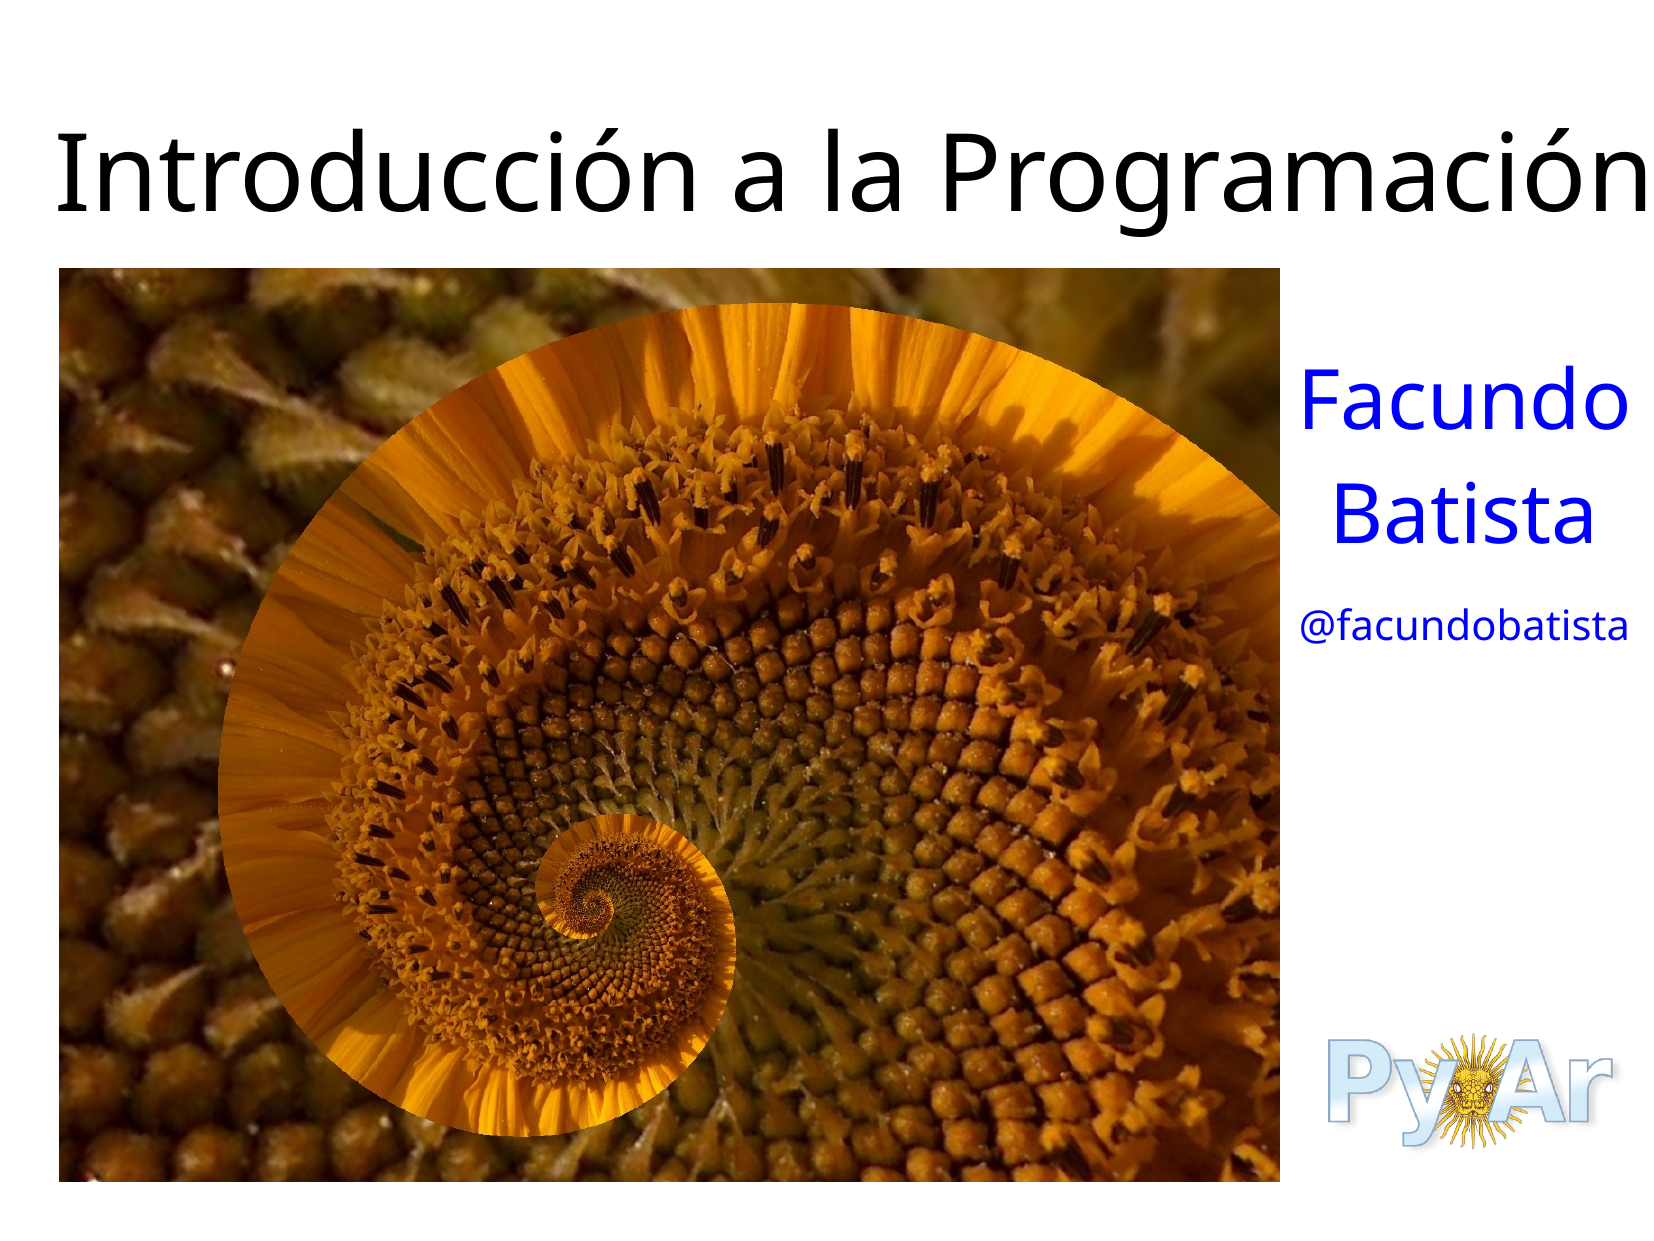

Introducción a la Programación
Facundo
Batista
@facundobatista